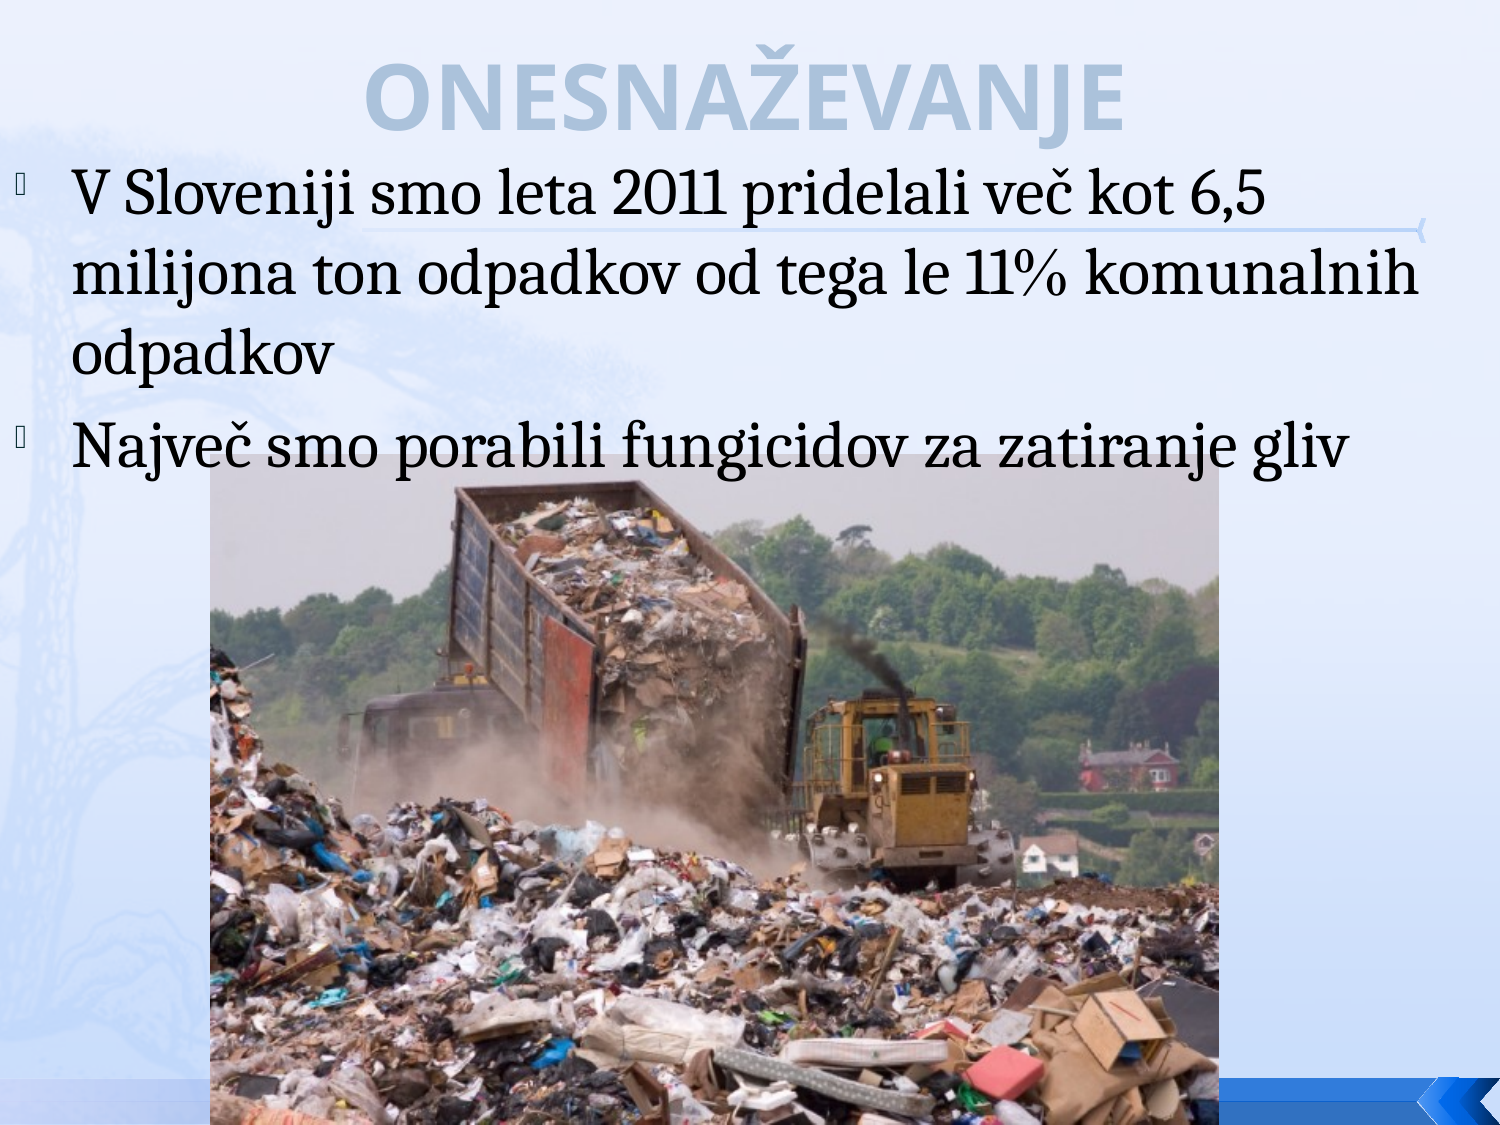

# ONESNAŽEVANJE
V Sloveniji smo leta 2011 pridelali več kot 6,5 milijona ton odpadkov od tega le 11 komunalnih odpadkov
Največ smo porabili fungicidov za zatiranje gliv